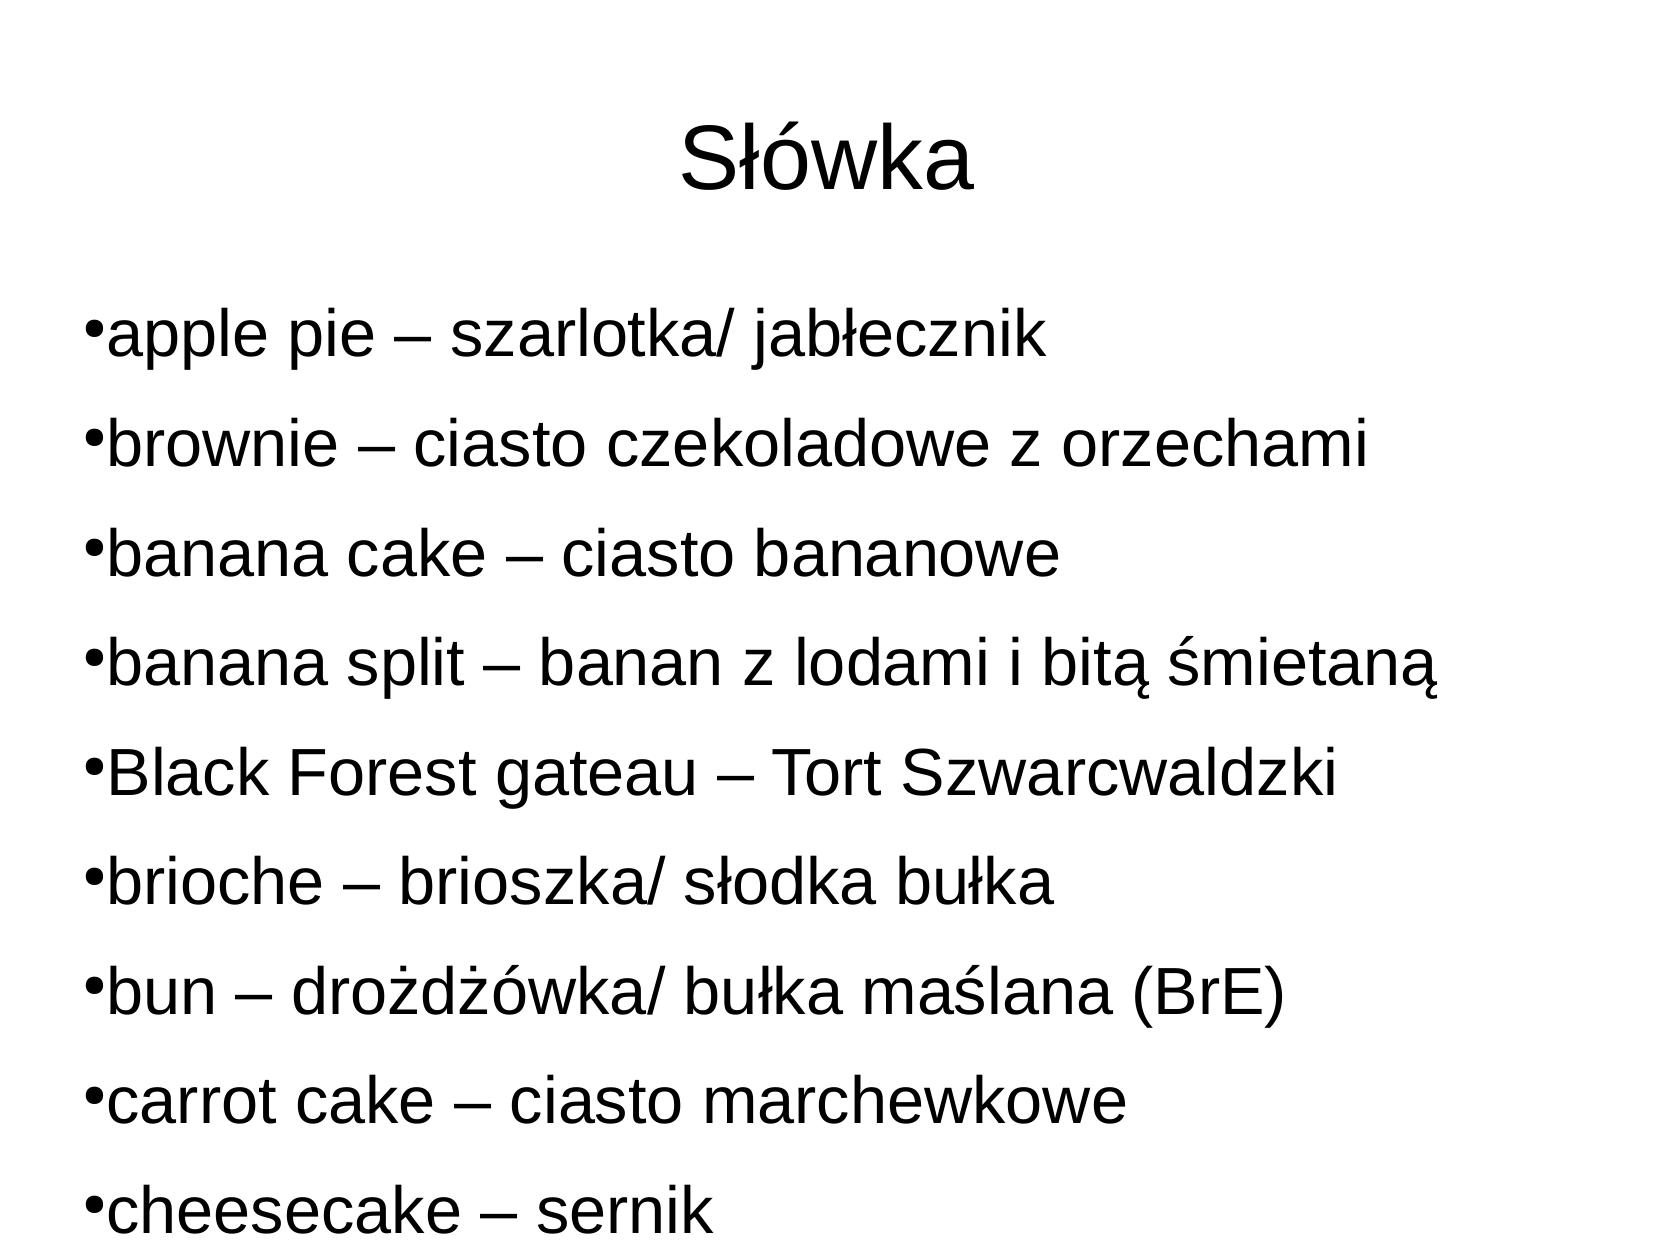

# Słówka
apple pie – szarlotka/ jabłecznik
brownie – ciasto czekoladowe z orzechami
banana cake – ciasto bananowe
banana split – banan z lodami i bitą śmietaną
Black Forest gateau – Tort Szwarcwaldzki
brioche – brioszka/ słodka bułka
bun – drożdżówka/ bułka maślana (BrE)
carrot cake – ciasto marchewkowe
cheesecake – sernik